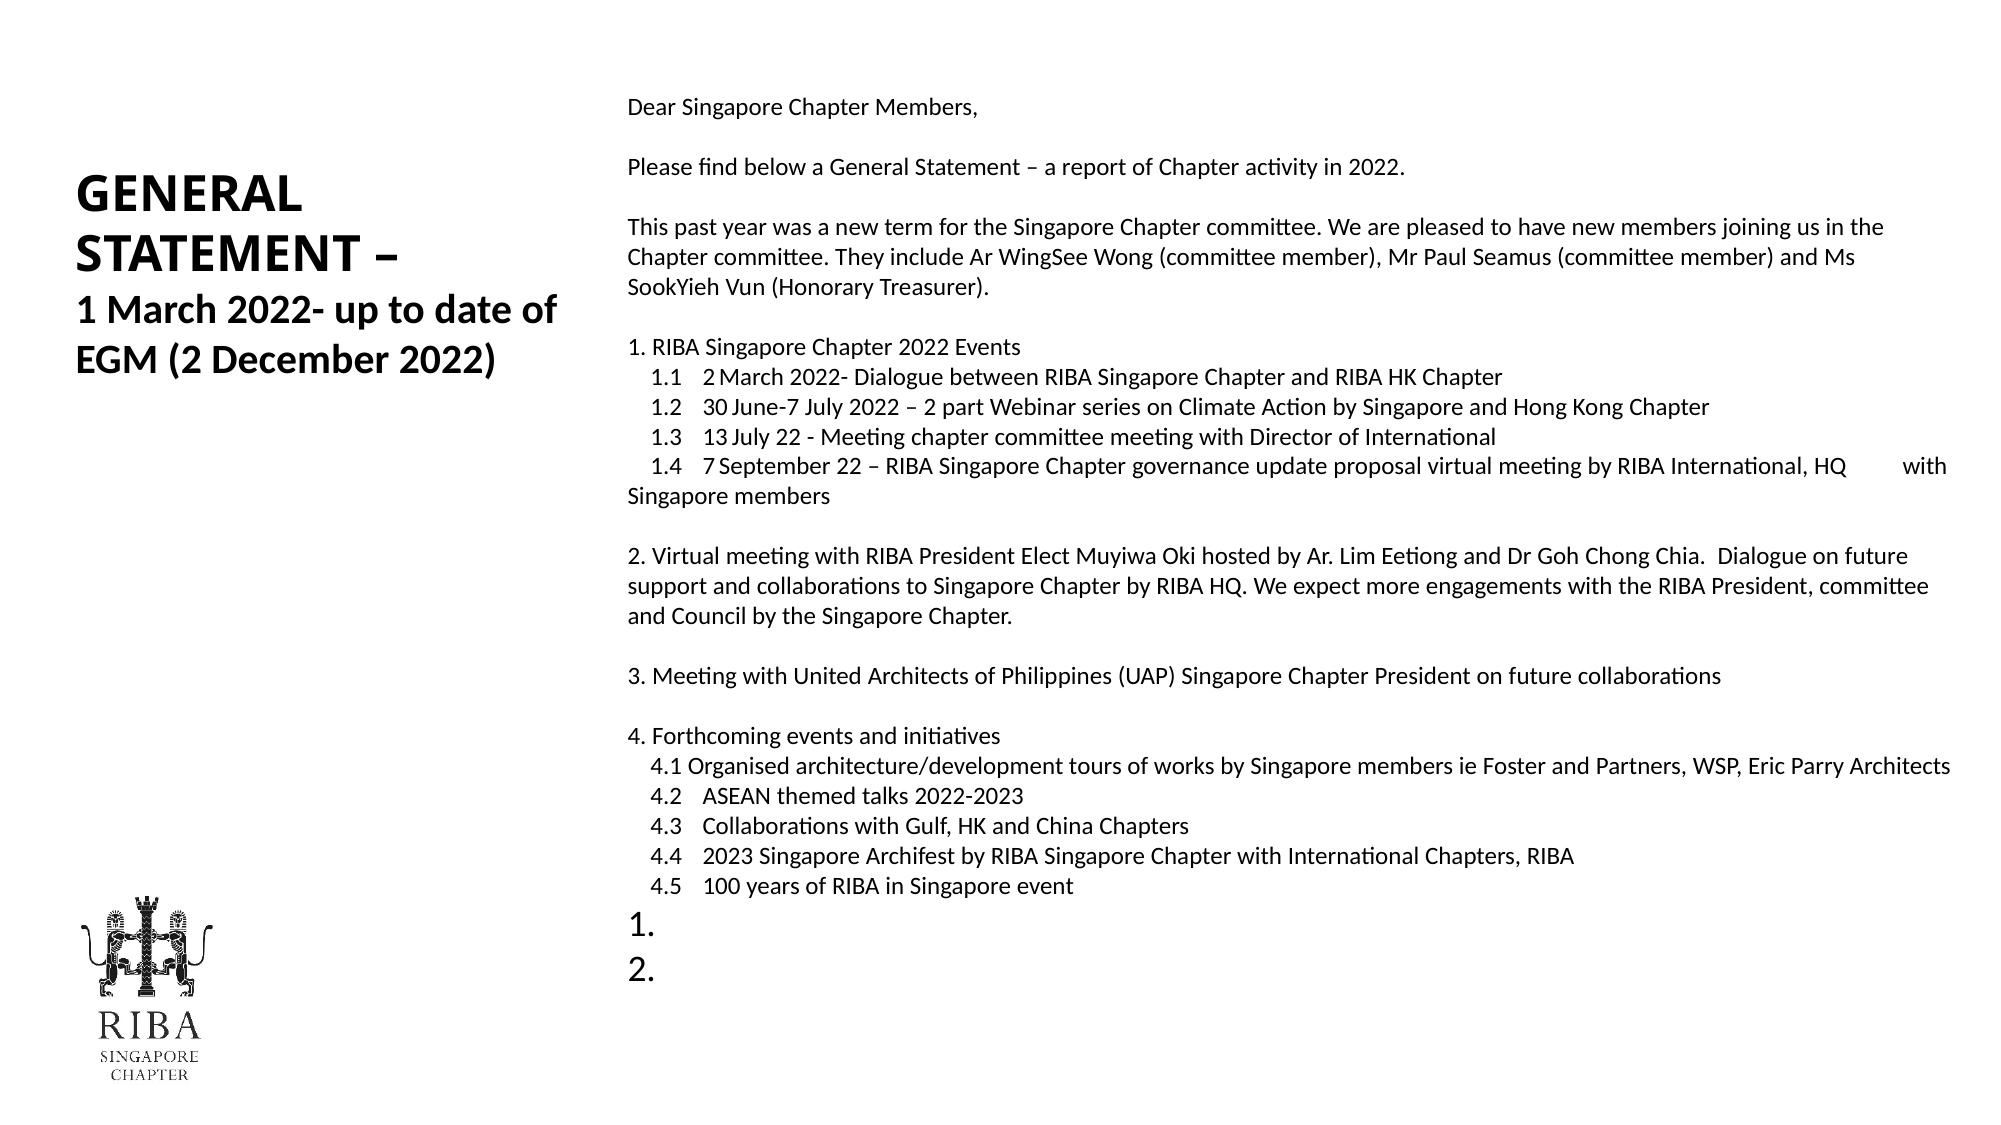

Dear Singapore Chapter Members,
Please find below a General Statement – a report of Chapter activity in 2022.
This past year was a new term for the Singapore Chapter committee. We are pleased to have new members joining us in the Chapter committee. They include Ar WingSee Wong (committee member), Mr Paul Seamus (committee member) and Ms SookYieh Vun (Honorary Treasurer).
1. RIBA Singapore Chapter 2022 Events
 1.1 	2 March 2022- Dialogue between RIBA Singapore Chapter and RIBA HK Chapter
 1.2 	30 June-7 July 2022 – 2 part Webinar series on Climate Action by Singapore and Hong Kong Chapter
 1.3 	13 July 22 - Meeting chapter committee meeting with Director of International
 1.4 	7 September 22 – RIBA Singapore Chapter governance update proposal virtual meeting by RIBA International, HQ 	with Singapore members
2. Virtual meeting with RIBA President Elect Muyiwa Oki hosted by Ar. Lim Eetiong and Dr Goh Chong Chia. Dialogue on future support and collaborations to Singapore Chapter by RIBA HQ. We expect more engagements with the RIBA President, committee and Council by the Singapore Chapter.
3. Meeting with United Architects of Philippines (UAP) Singapore Chapter President on future collaborations
4. Forthcoming events and initiatives
 4.1 Organised architecture/development tours of works by Singapore members ie Foster and Partners, WSP, Eric Parry Architects
 4.2 	ASEAN themed talks 2022-2023
 4.3 	Collaborations with Gulf, HK and China Chapters
 4.4 	2023 Singapore Archifest by RIBA Singapore Chapter with International Chapters, RIBA
 4.5 	100 years of RIBA in Singapore event
GENERAL STATEMENT –
1 March 2022- up to date of EGM (2 December 2022)